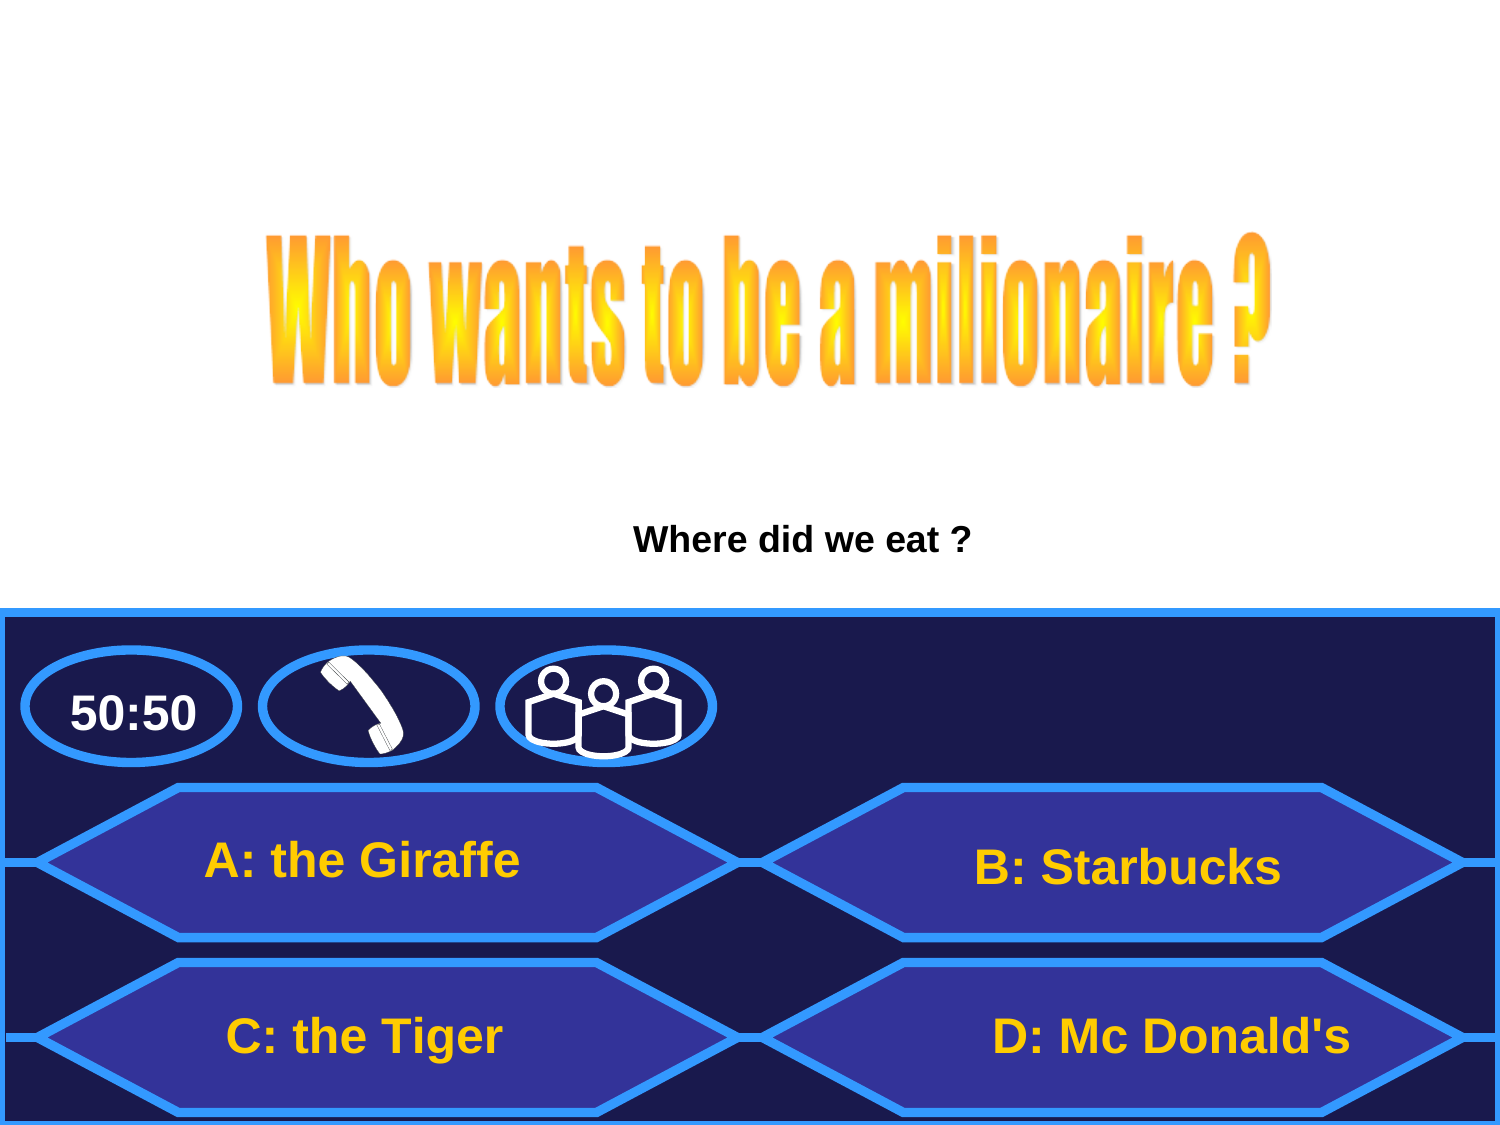

Where did we eat ?
50:50
A: the Giraffe
B: Starbucks
C: the Tiger
D: Mc Donald's